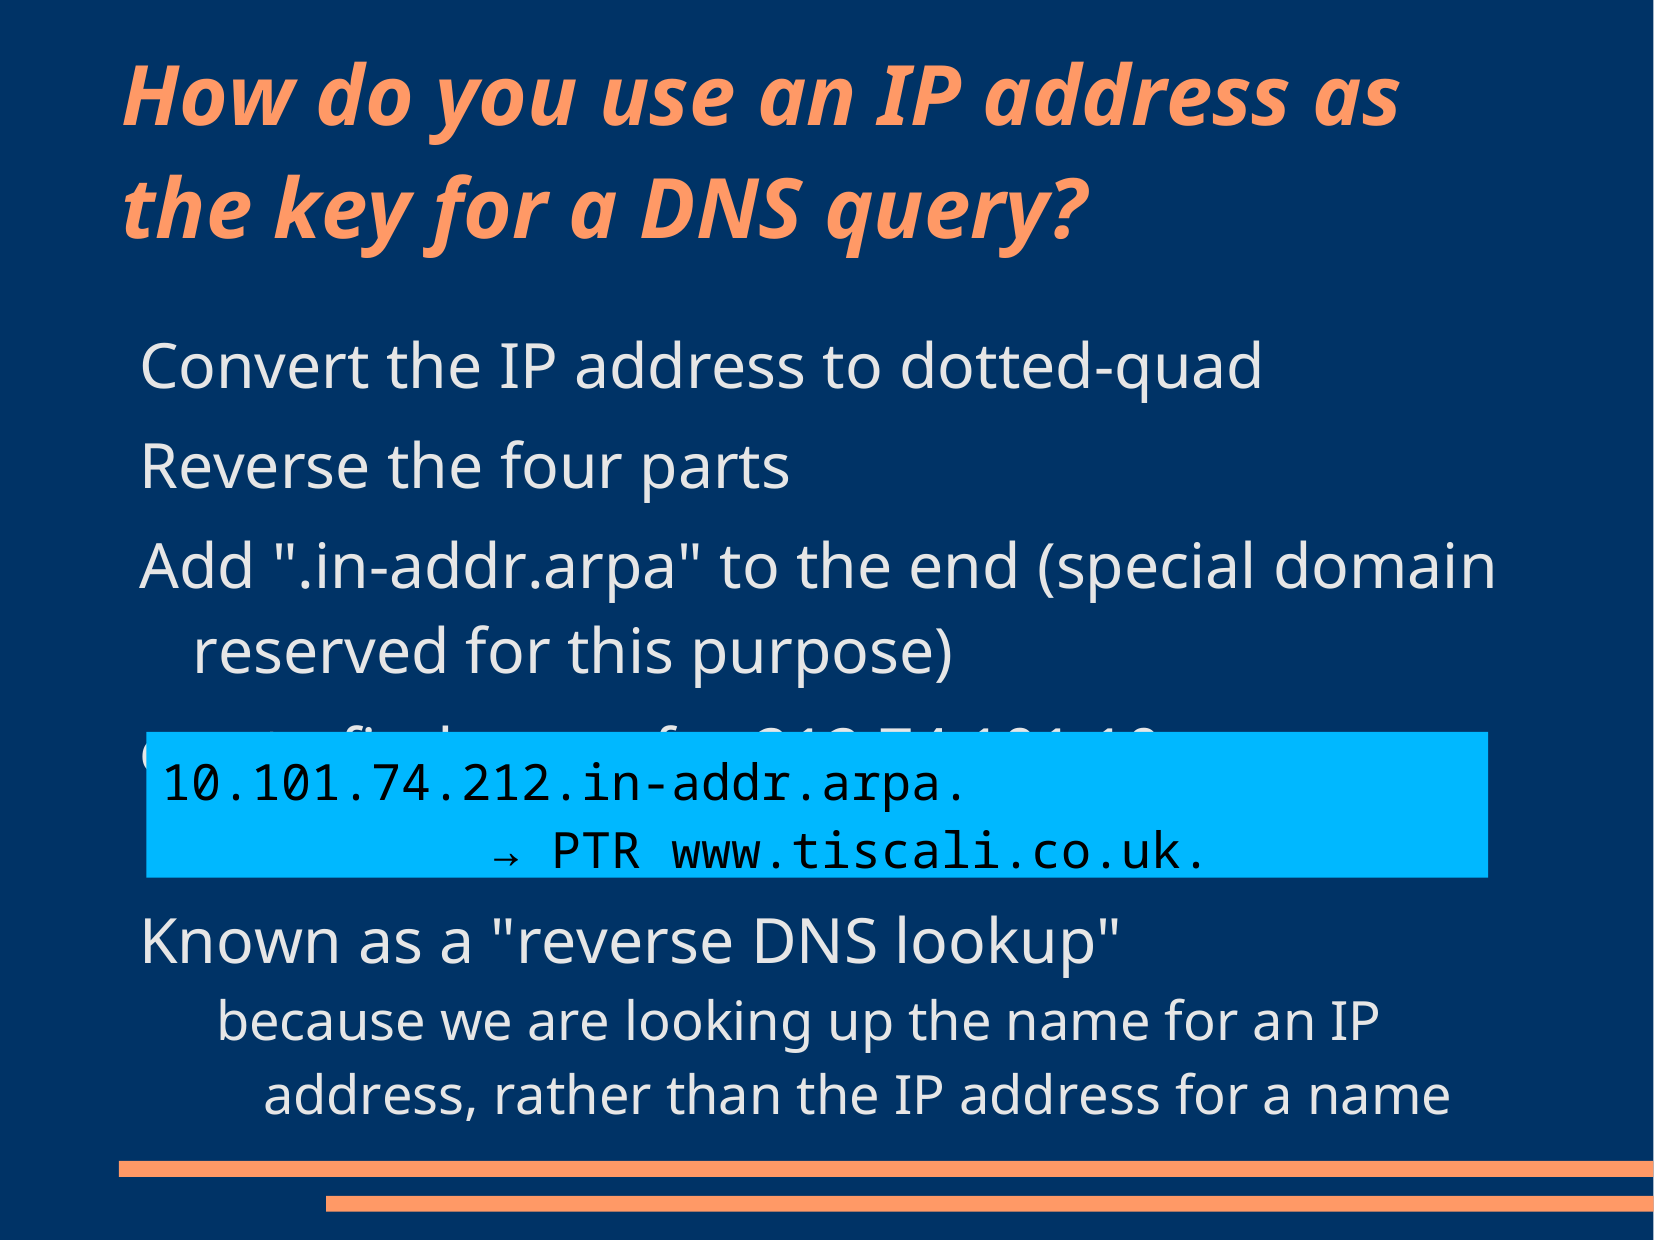

# How do you use an IP address as the key for a DNS query?
Convert the IP address to dotted-quad
Reverse the four parts
Add ".in-addr.arpa" to the end (special domain reserved for this purpose)
e.g. to find name for 212.74.101.10
10.101.74.212.in-addr.arpa.
 → PTR www.tiscali.co.uk.
Known as a "reverse DNS lookup"
because we are looking up the name for an IP address, rather than the IP address for a name